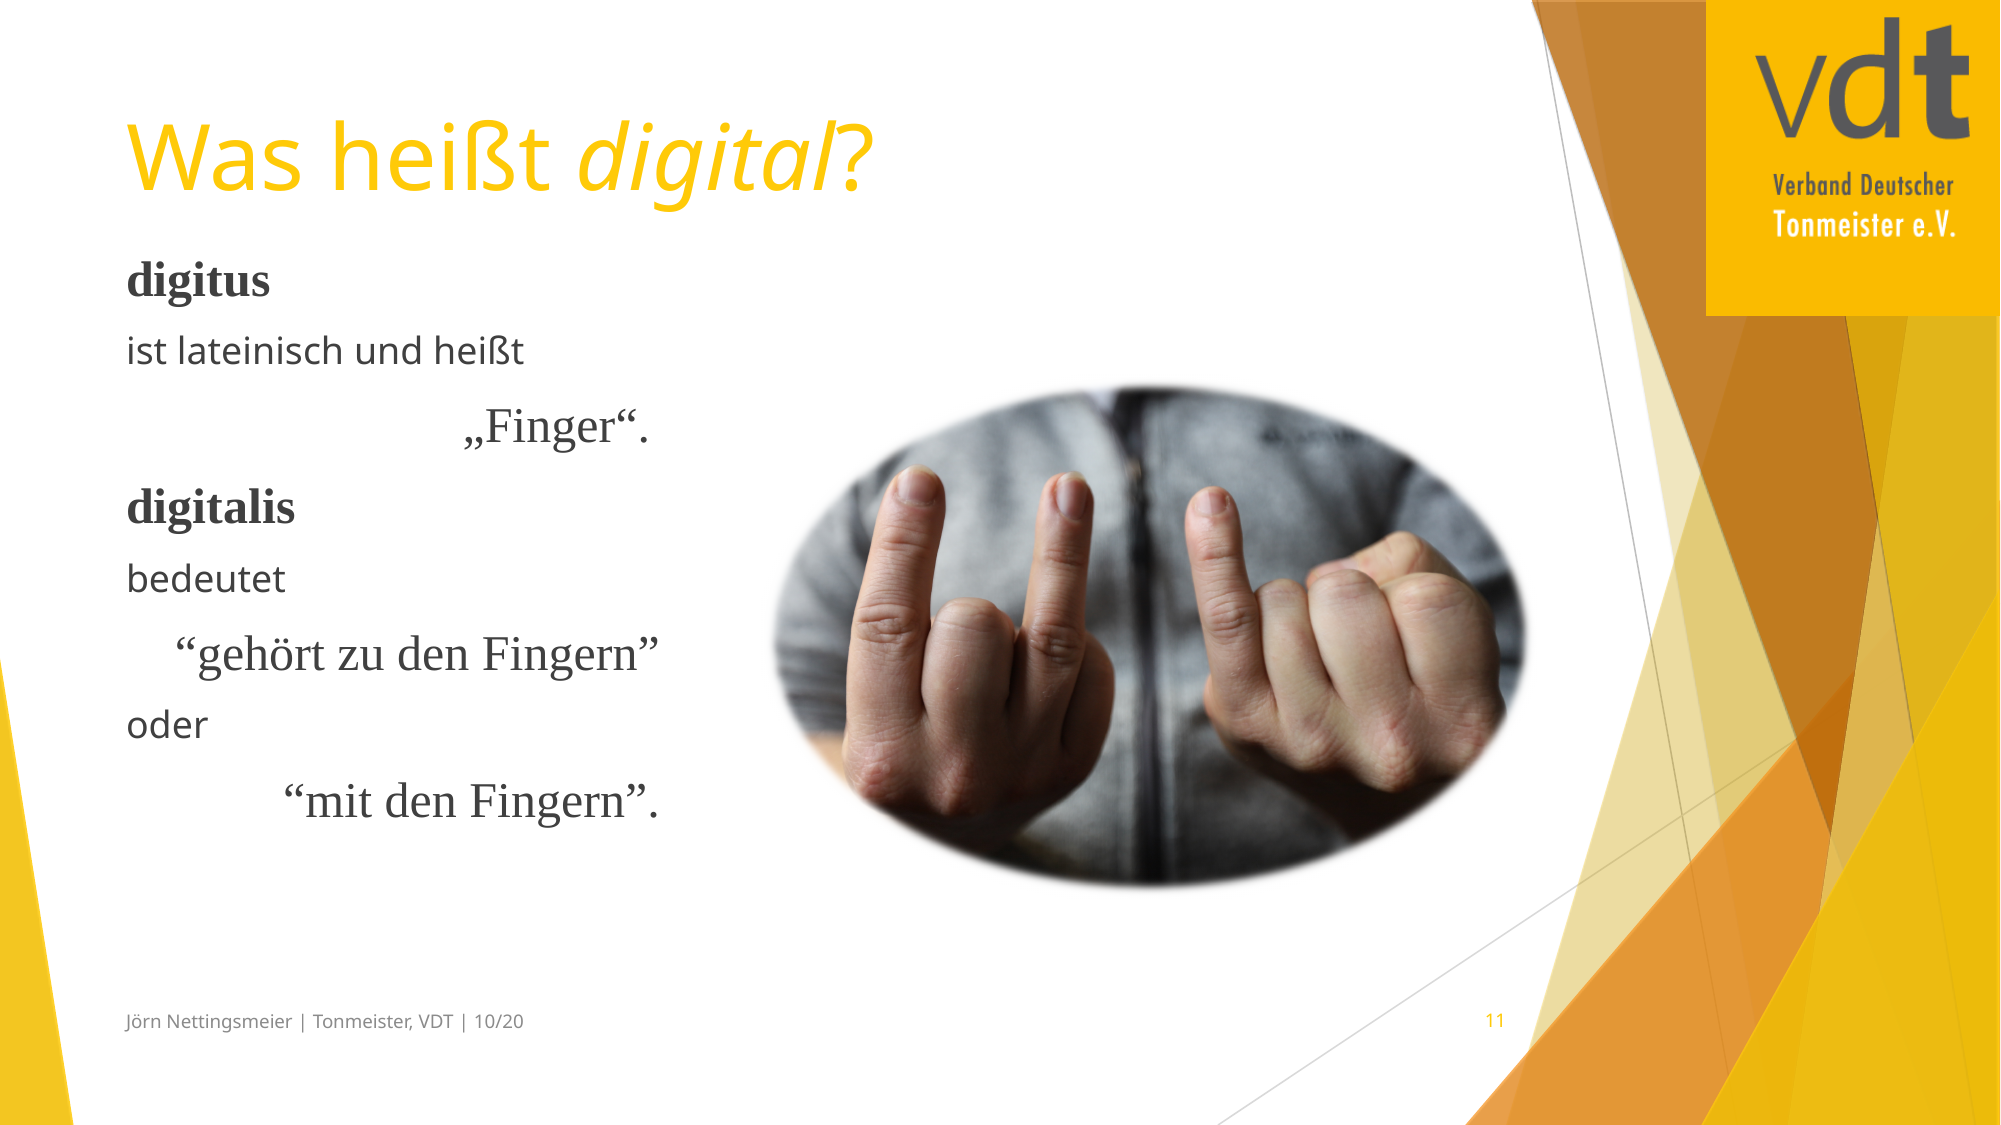

# Was heißt digital?
digitus
ist lateinisch und heißt
„Finger“.
digitalis
bedeutet
“gehört zu den Fingern”
oder
“mit den Fingern”.
Jörn Nettingsmeier | Tonmeister, VDT | 10/20